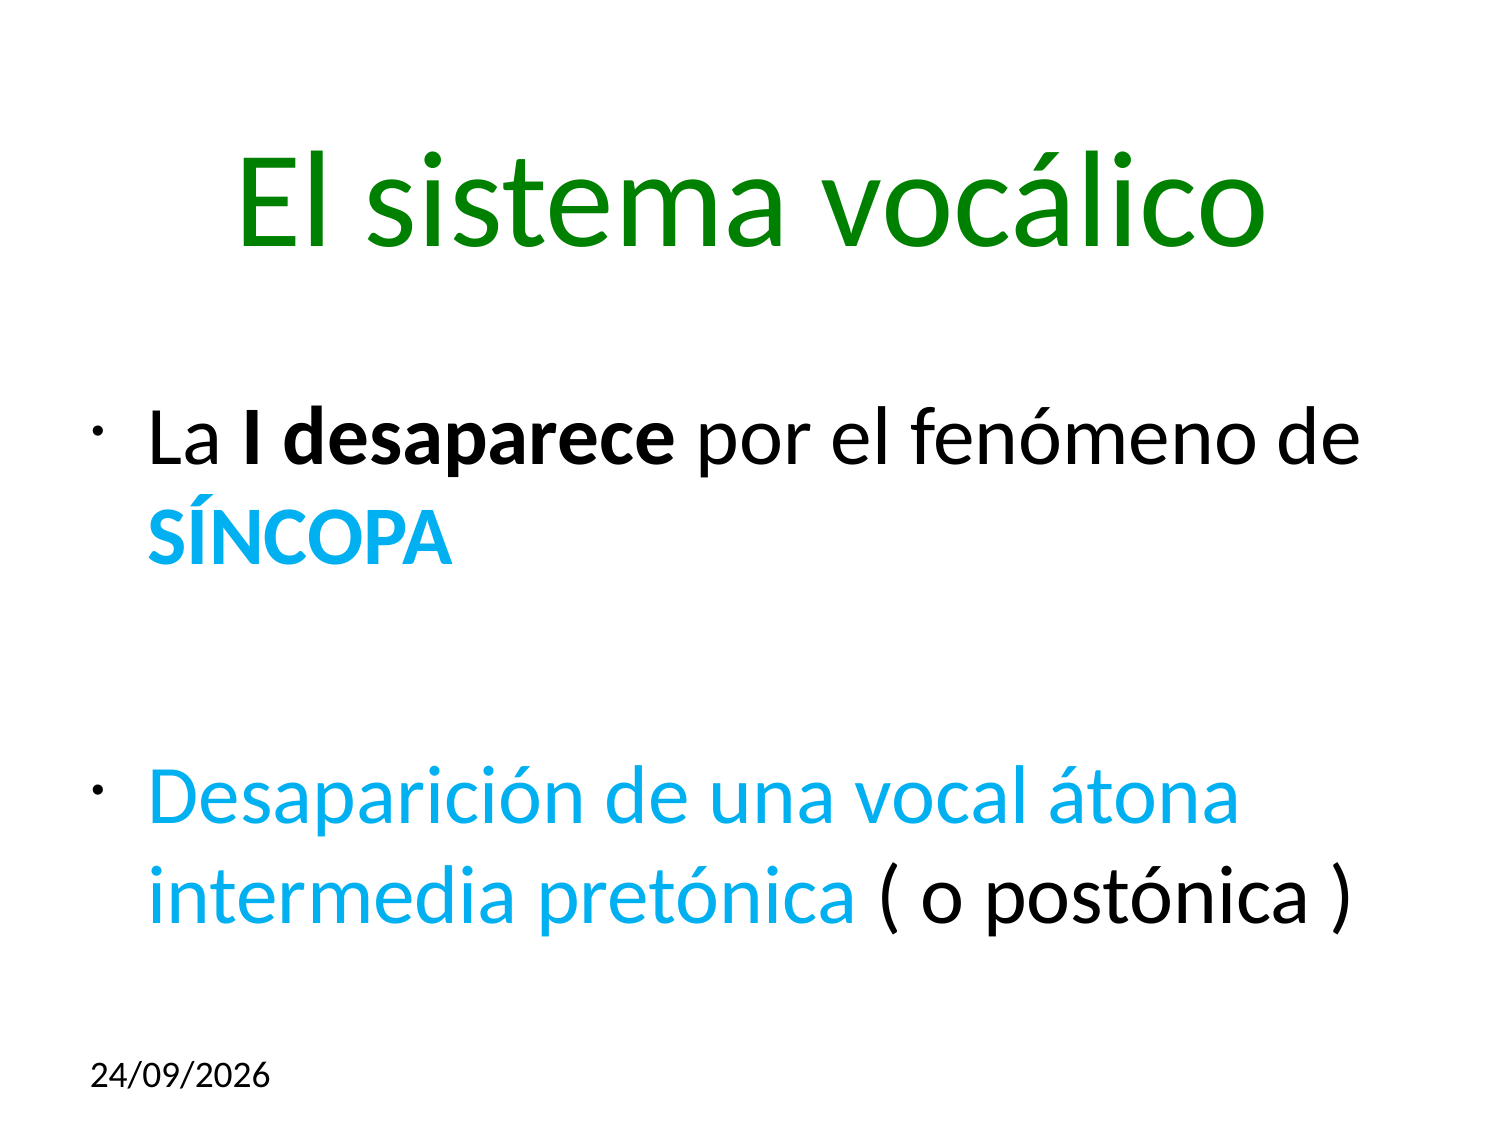

# El sistema vocálico
La I desaparece por el fenómeno de SÍNCOPA
Desaparición de una vocal átona intermedia pretónica ( o postónica )
14 de avril de 2011